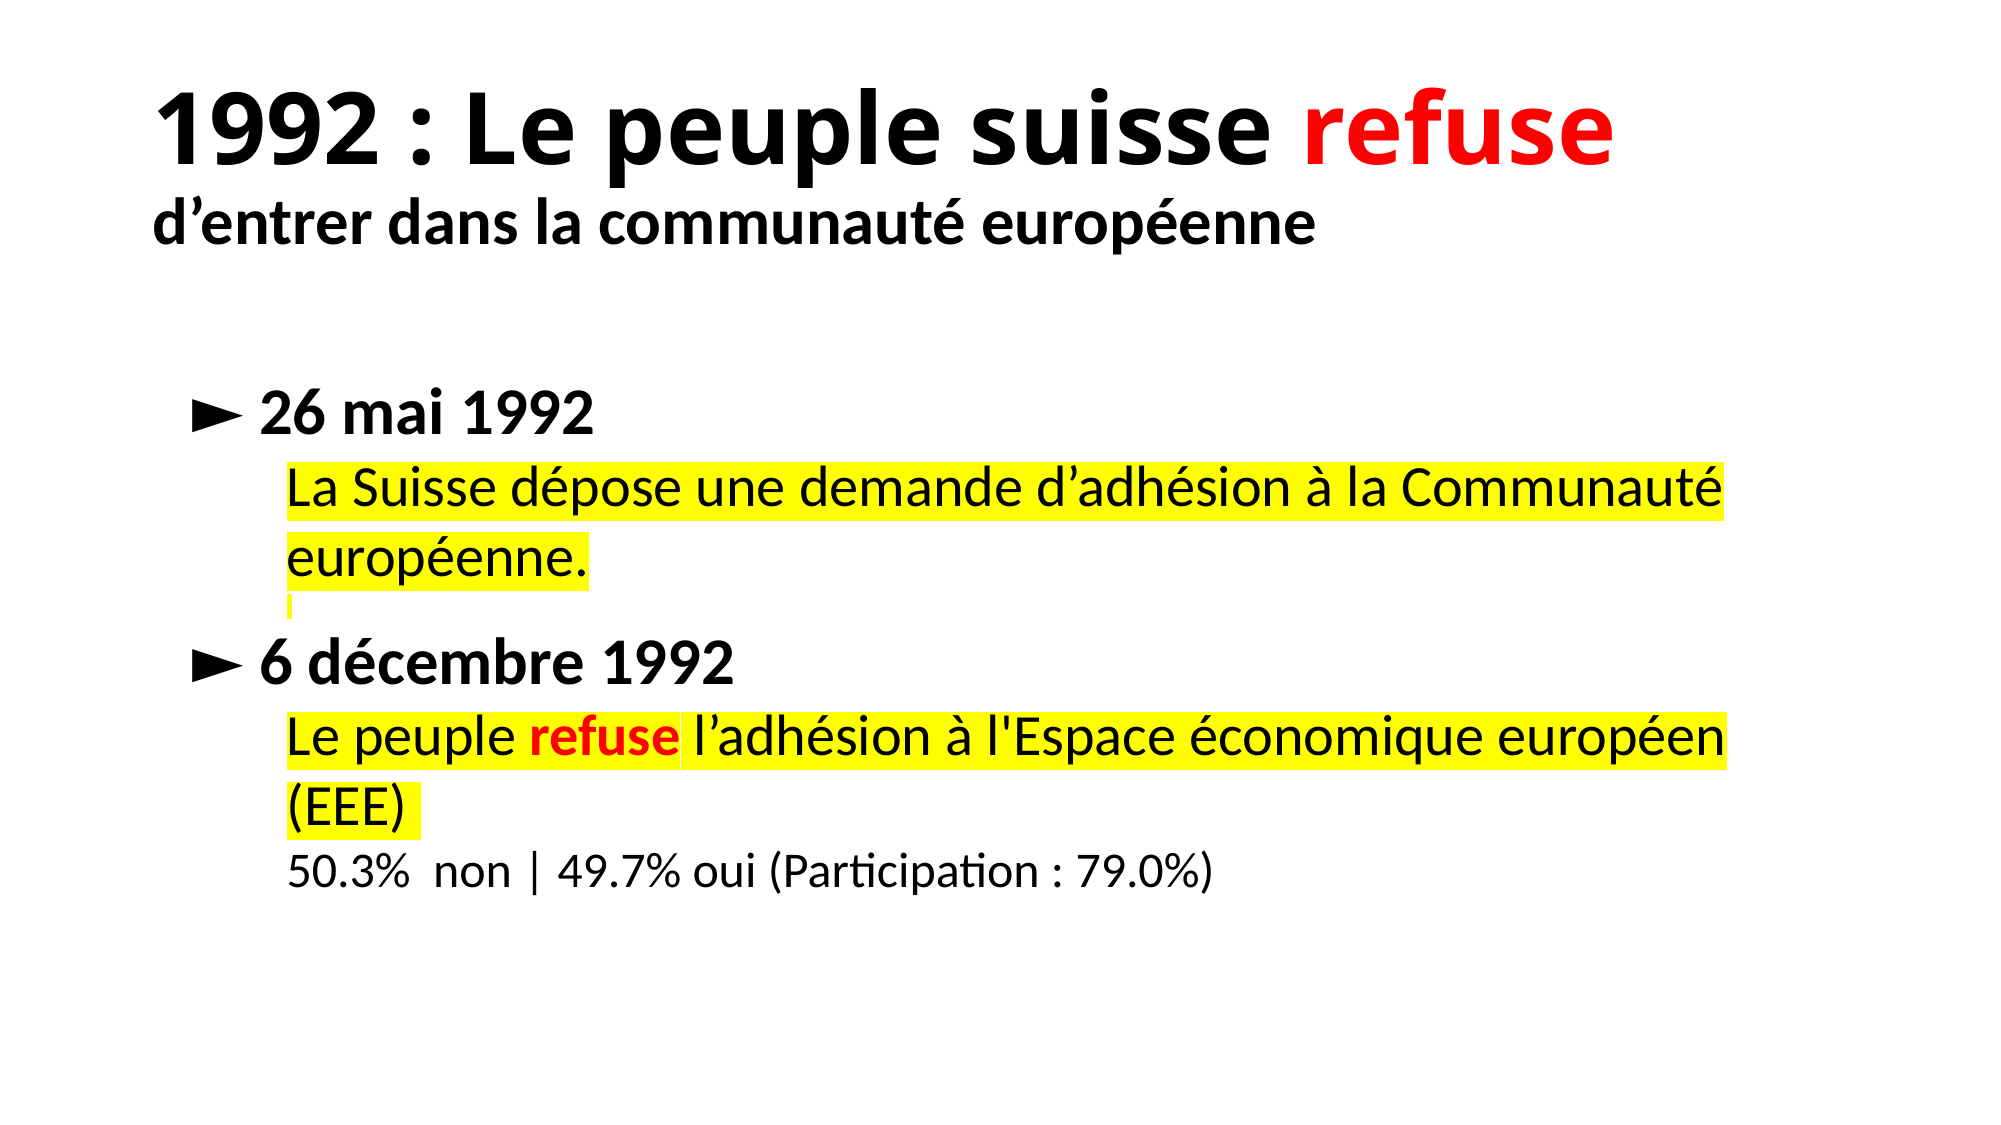

# 1992 : Le peuple suisse refuse d’entrer dans la communauté européenne
 26 mai 1992
La Suisse dépose une demande d’adhésion à la Communauté européenne.
 6 décembre 1992
Le peuple refuse l’adhésion à l'Espace économique européen (EEE)
50.3% non | 49.7% oui (Participation : 79.0%)